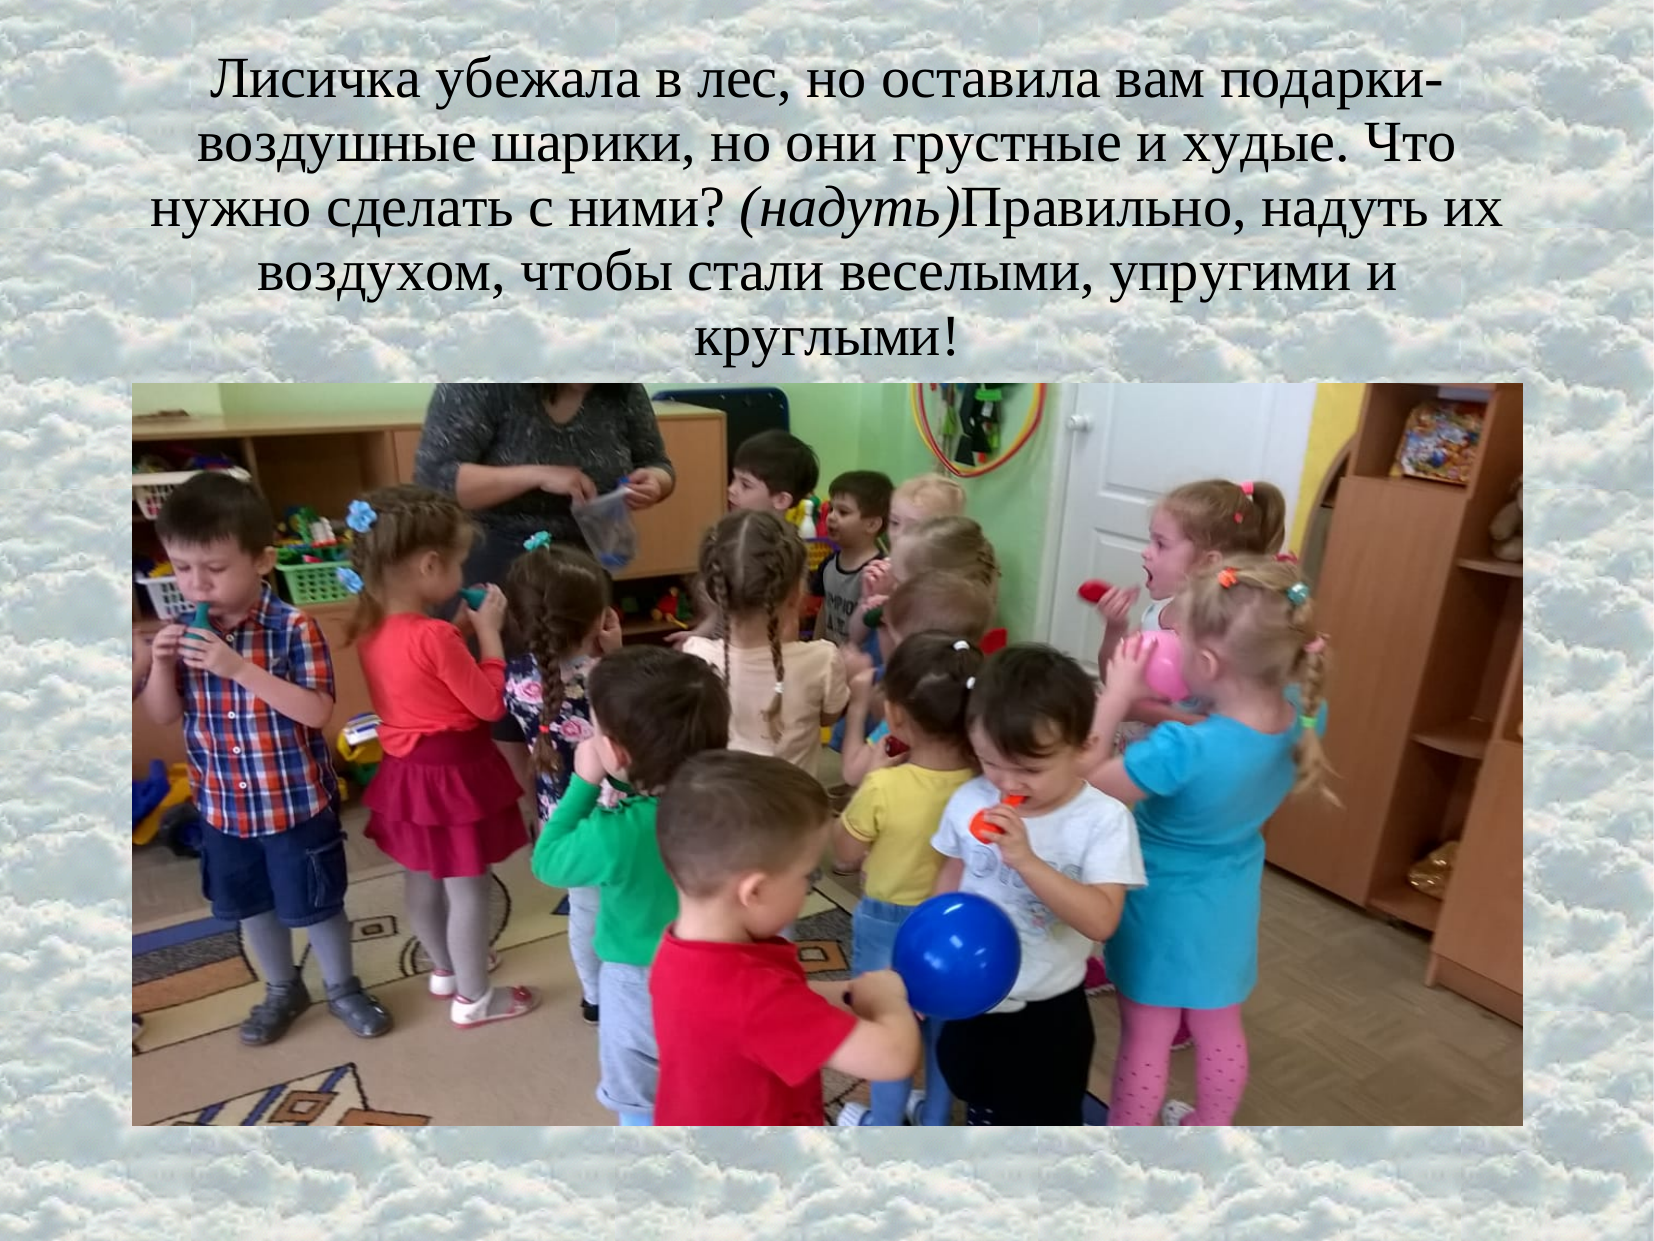

# Лисичка убежала в лес, но оставила вам подарки- воздушные шарики, но они грустные и худые. Что нужно сделать с ними? (надуть)Правильно, надуть их воздухом, чтобы стали веселыми, упругими и круглыми!